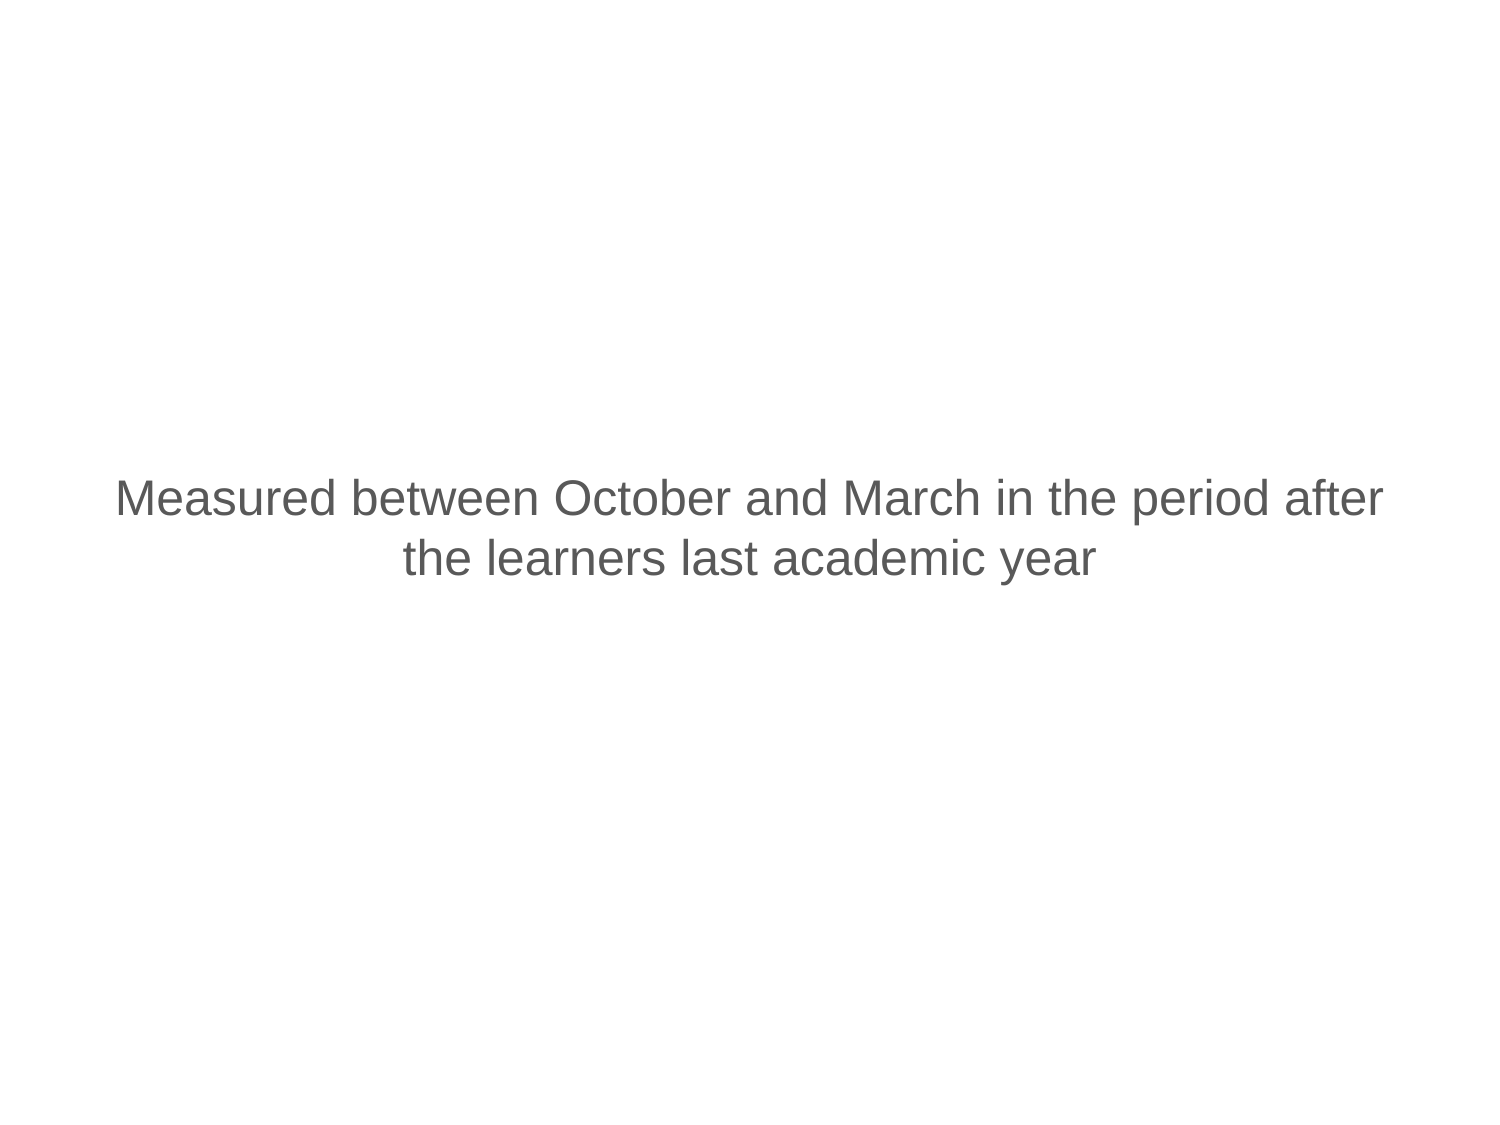

# Measured between October and March in the period after the learners last academic year